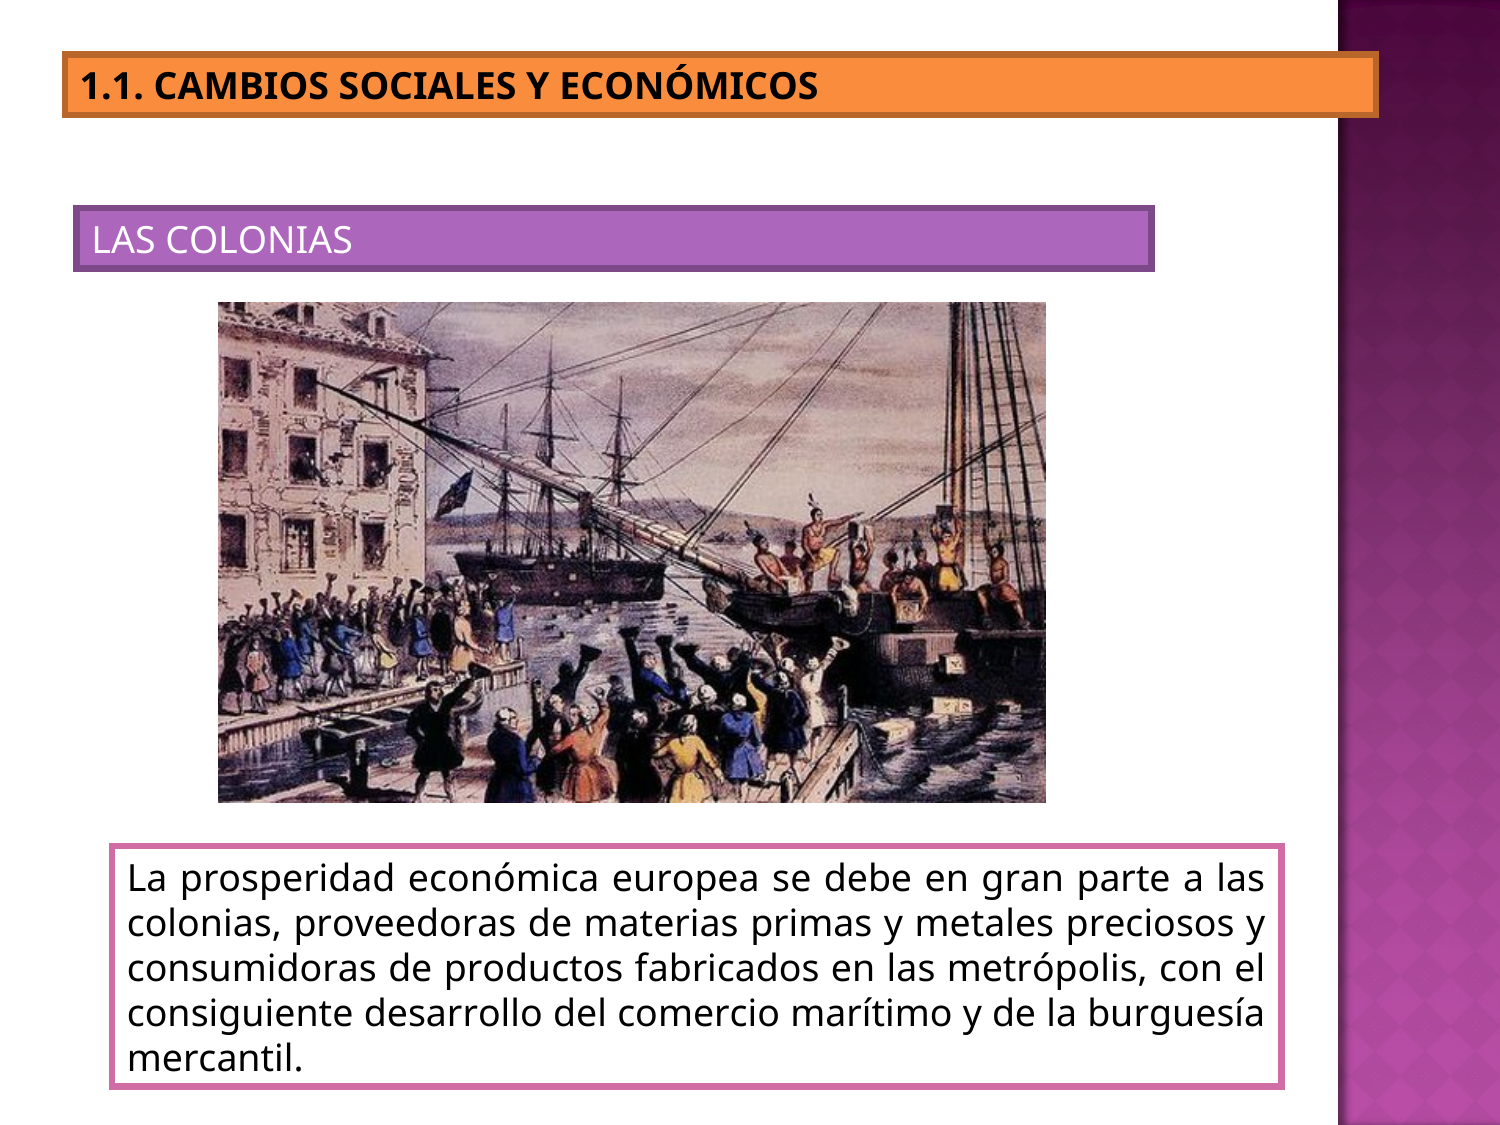

1.1. CAMBIOS SOCIALES Y ECONÓMICOS
LAS COLONIAS
La prosperidad económica europea se debe en gran parte a las colonias, proveedoras de materias primas y metales preciosos y consumidoras de productos fabricados en las metrópolis, con el consiguiente desarrollo del comercio marítimo y de la burguesía mercantil.